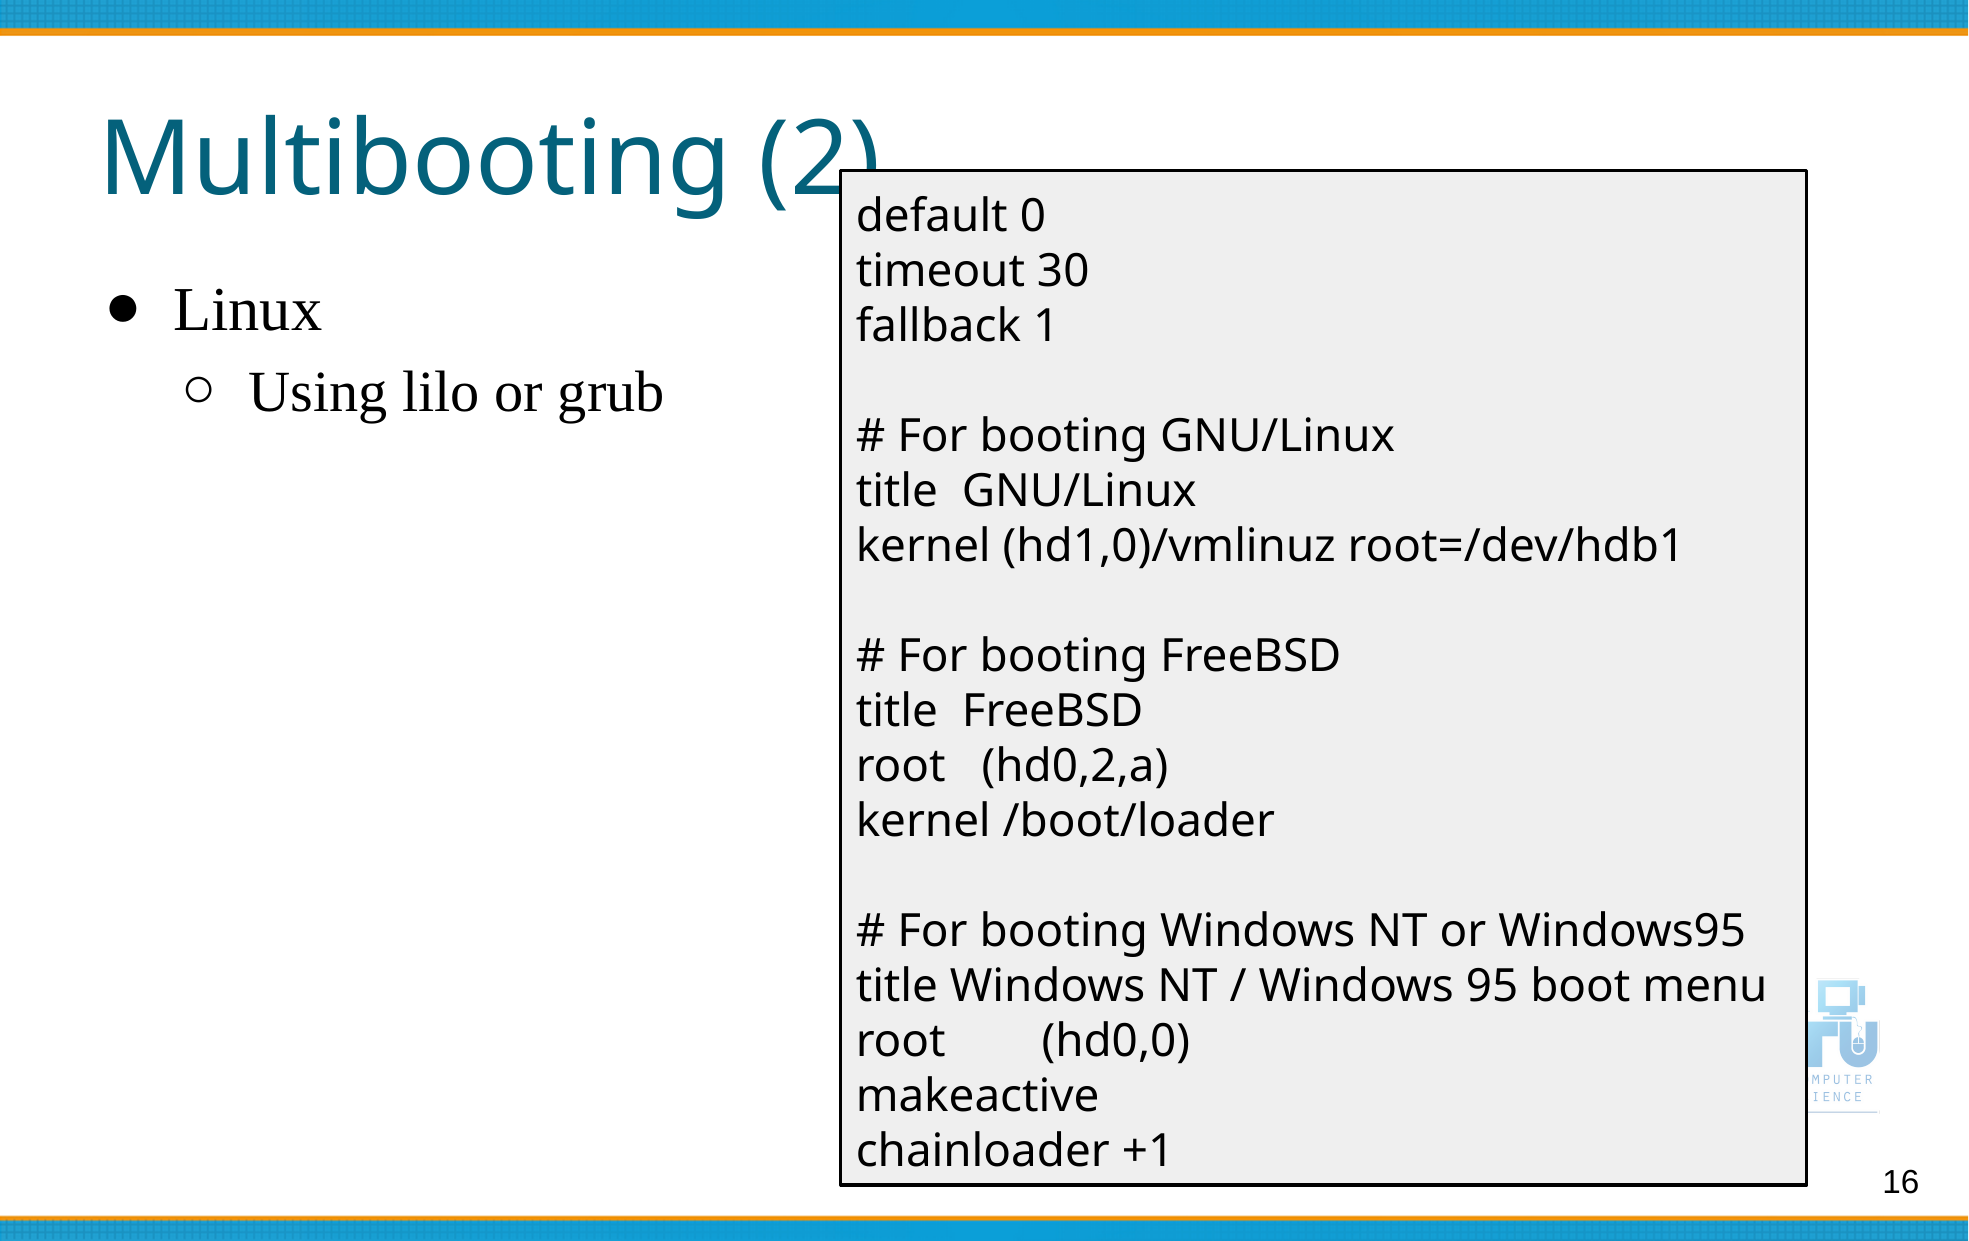

# Multibooting (2)
default 0
timeout 30
fallback 1
# For booting GNU/Linux
title GNU/Linux
kernel (hd1,0)/vmlinuz root=/dev/hdb1
# For booting FreeBSD
title FreeBSD
root (hd0,2,a)
kernel /boot/loader
# For booting Windows NT or Windows95
title Windows NT / Windows 95 boot menu
root (hd0,0)
makeactive
chainloader +1
Linux
Using lilo or grub